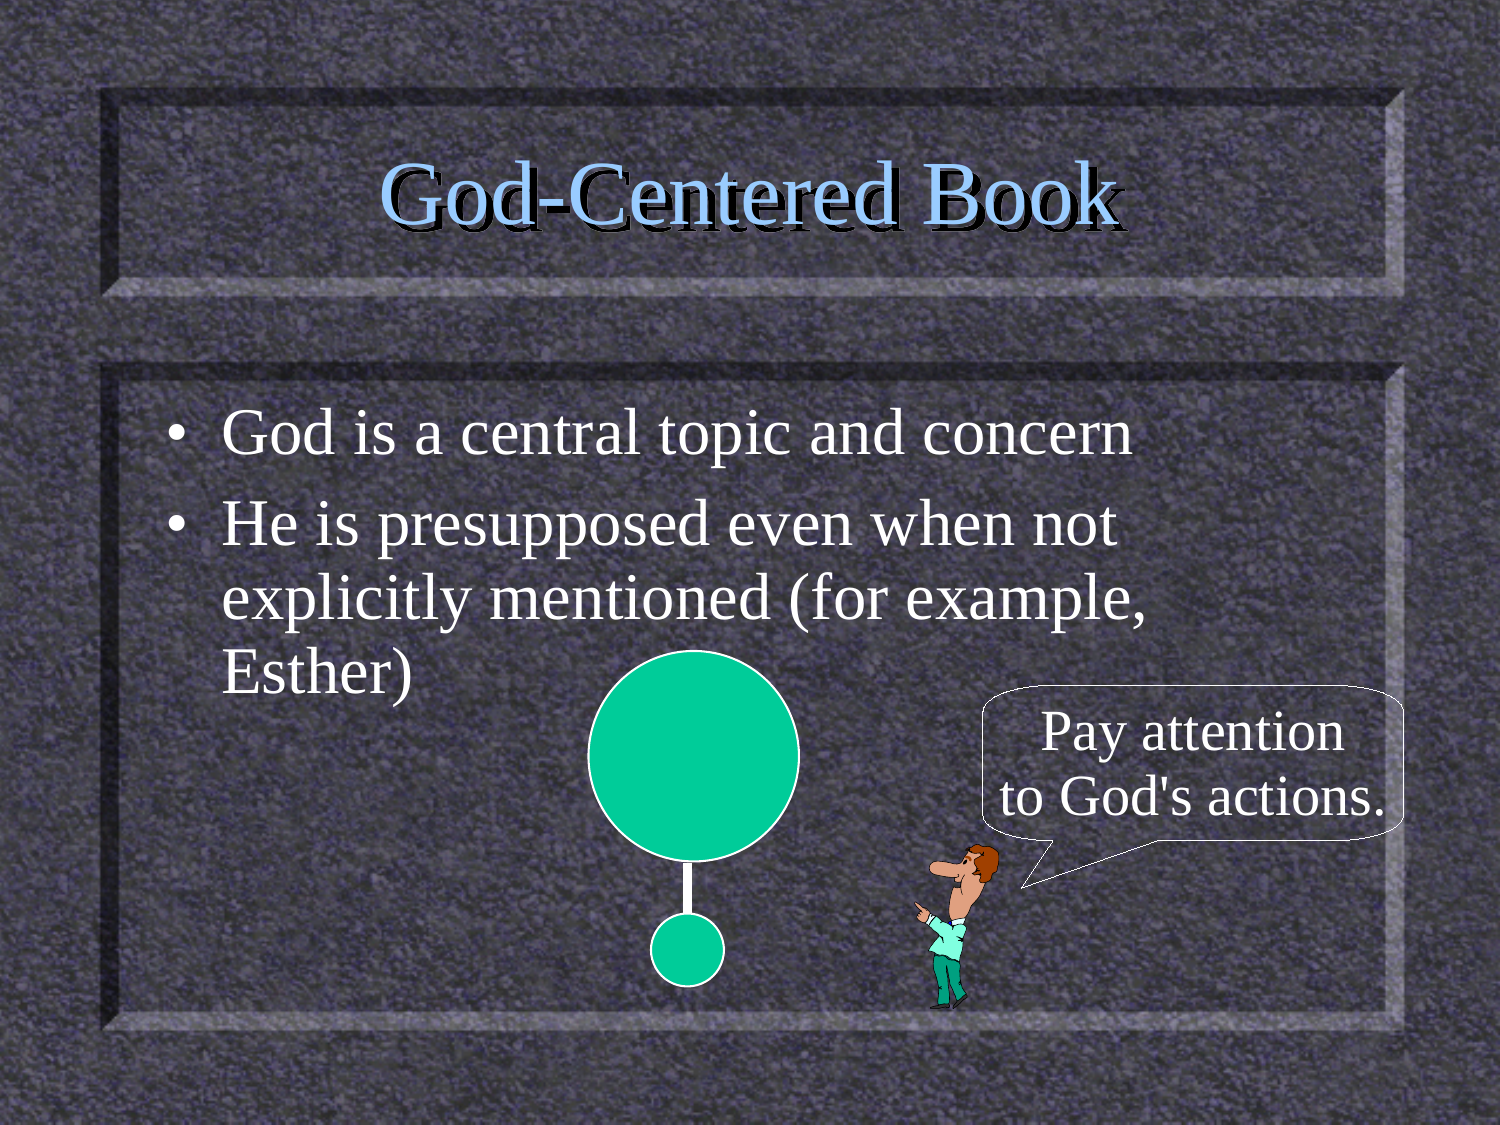

# God-Centered Book
God is a central topic and concern
He is presupposed even when not explicitly mentioned (for example, Esther)
Pay attention
to God's actions.